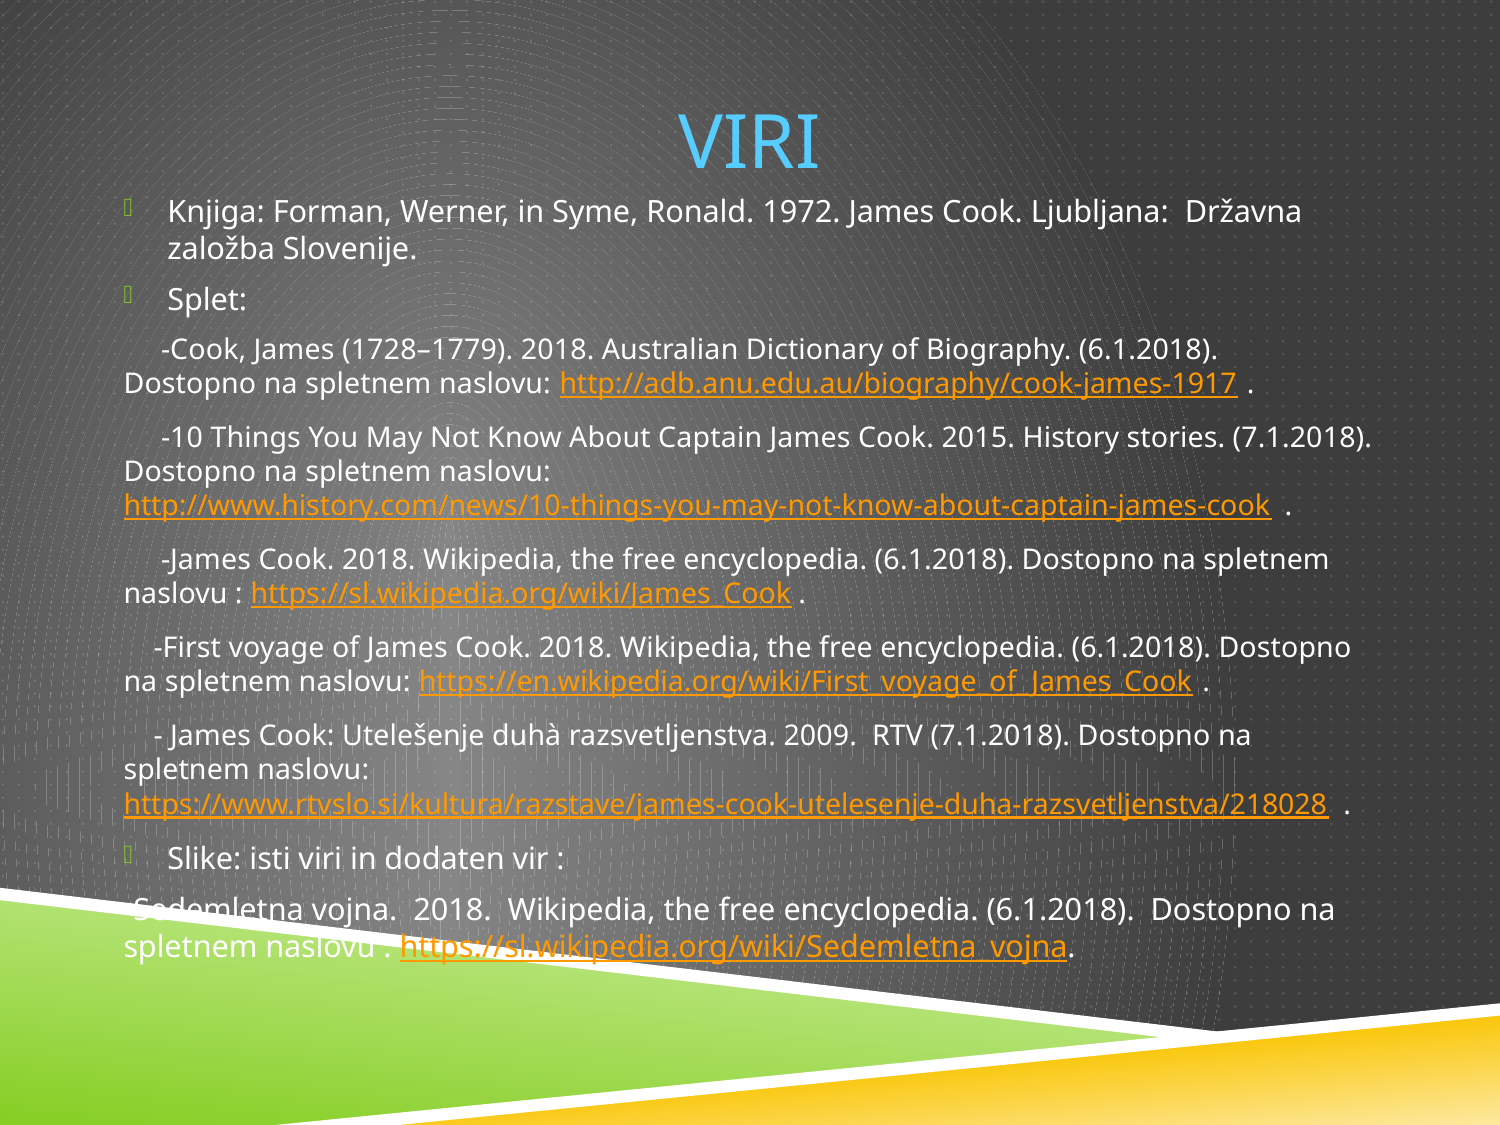

# viri
Knjiga: Forman, Werner, in Syme, Ronald. 1972. James Cook. Ljubljana: Državna založba Slovenije.
Splet:
 -Cook, James (1728–1779). 2018. Australian Dictionary of Biography. (6.1.2018). Dostopno na spletnem naslovu: http://adb.anu.edu.au/biography/cook-james-1917.
 -10 Things You May Not Know About Captain James Cook. 2015. History stories. (7.1.2018). Dostopno na spletnem naslovu: http://www.history.com/news/10-things-you-may-not-know-about-captain-james-cook.
 -James Cook. 2018. Wikipedia, the free encyclopedia. (6.1.2018). Dostopno na spletnem naslovu : https://sl.wikipedia.org/wiki/James_Cook.
 -First voyage of James Cook. 2018. Wikipedia, the free encyclopedia. (6.1.2018). Dostopno na spletnem naslovu: https://en.wikipedia.org/wiki/First_voyage_of_James_Cook.
 - James Cook: Utelešenje duhà razsvetljenstva. 2009. RTV (7.1.2018). Dostopno na spletnem naslovu: https://www.rtvslo.si/kultura/razstave/james-cook-utelesenje-duha-razsvetljenstva/218028.
Slike: isti viri in dodaten vir :
-Sedemletna vojna. 2018. Wikipedia, the free encyclopedia. (6.1.2018). Dostopno na spletnem naslovu : https://sl.wikipedia.org/wiki/Sedemletna_vojna.